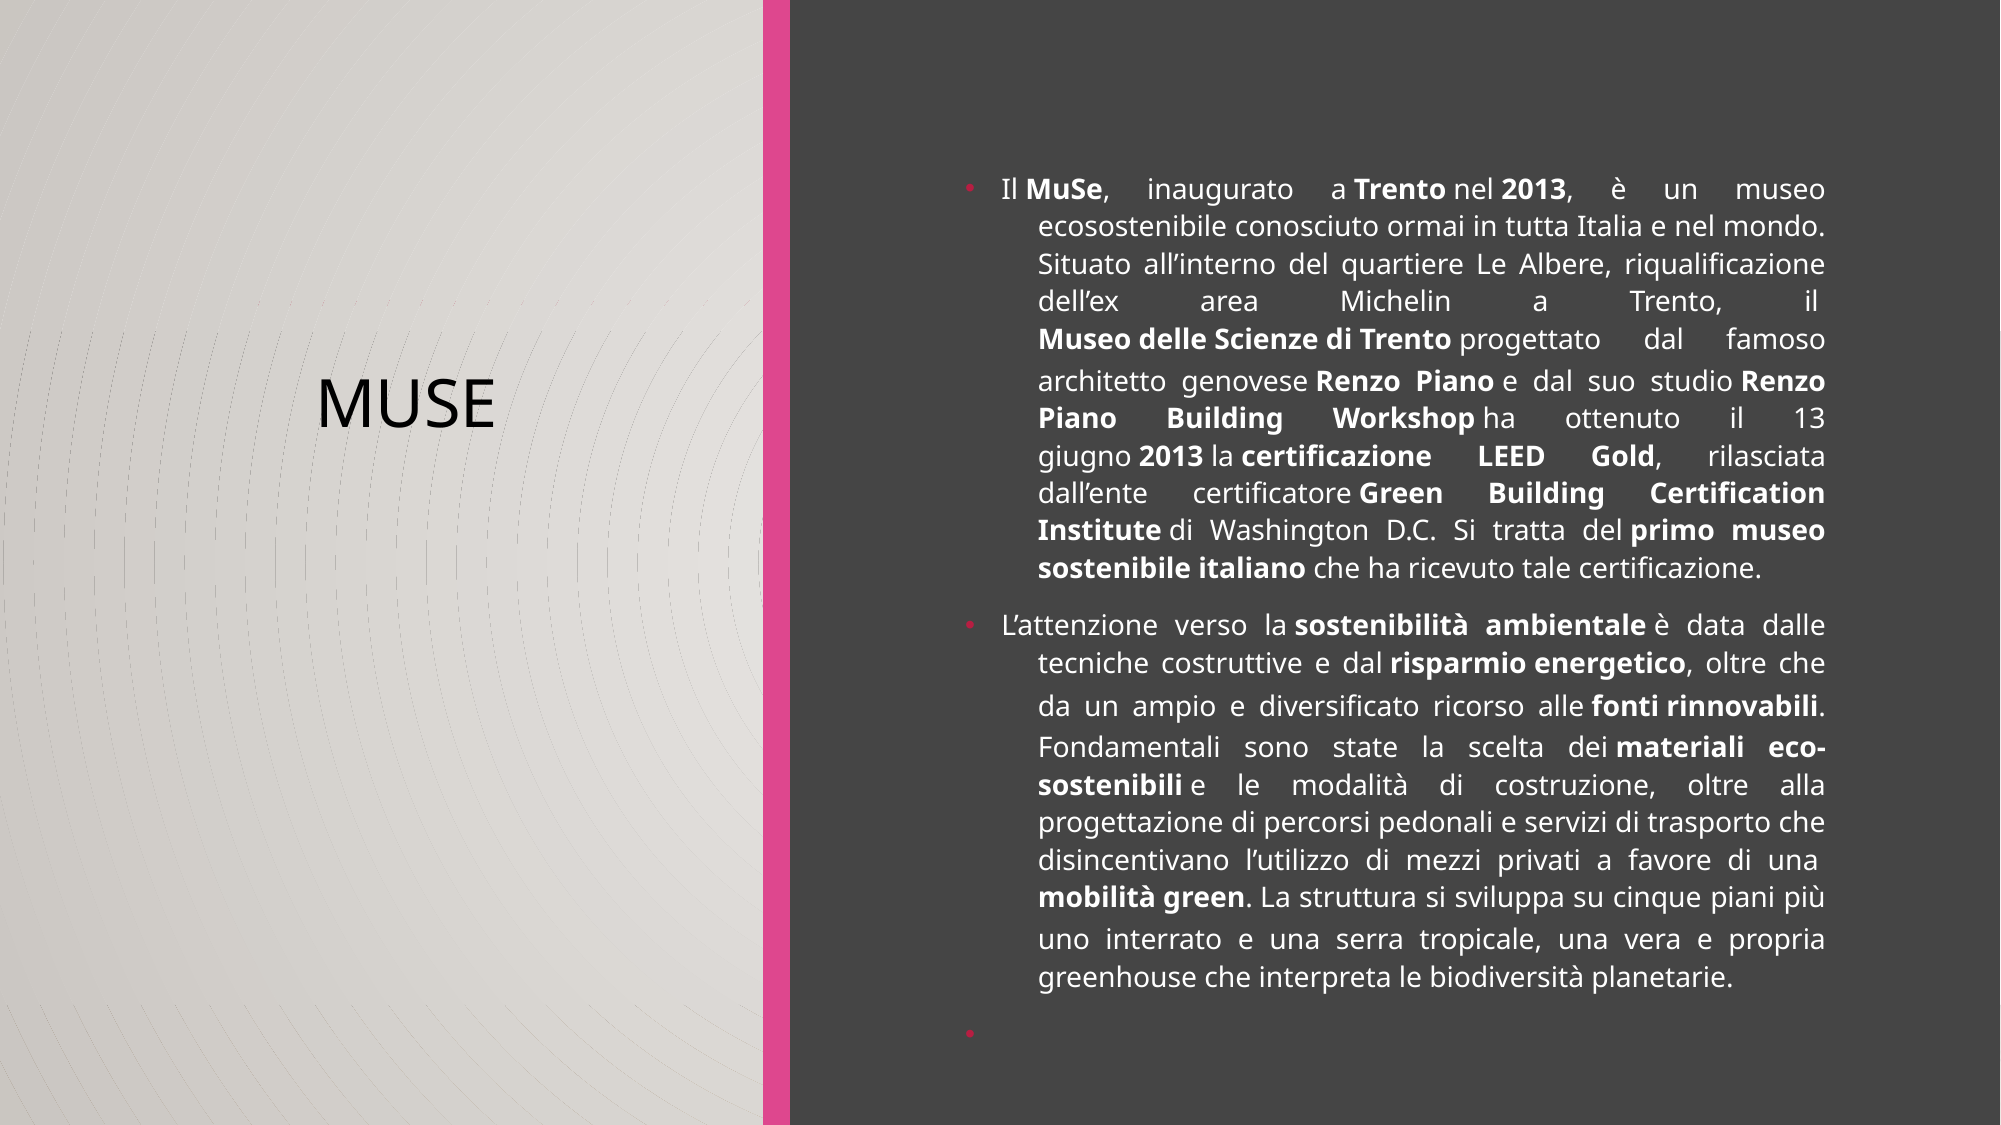

# MUSE
Il MuSe, inaugurato a Trento nel 2013, è un museo ecosostenibile conosciuto ormai in tutta Italia e nel mondo. Situato all’interno del quartiere Le Albere, riqualificazione dell’ex area Michelin a Trento, il Museo delle Scienze di Trento progettato dal famoso architetto genovese Renzo Piano e dal suo studio Renzo Piano Building Workshop ha ottenuto il 13 giugno 2013 la certificazione LEED Gold, rilasciata dall’ente certificatore Green Building Certification Institute di Washington D.C. Si tratta del primo museo sostenibile italiano che ha ricevuto tale certificazione.
L’attenzione verso la sostenibilità ambientale è data dalle tecniche costruttive e dal risparmio energetico, oltre che da un ampio e diversificato ricorso alle fonti rinnovabili. Fondamentali sono state la scelta dei materiali eco-sostenibili e le modalità di costruzione, oltre alla progettazione di percorsi pedonali e servizi di trasporto che disincentivano l’utilizzo di mezzi privati a favore di una mobilità green. La struttura si sviluppa su cinque piani più uno interrato e una serra tropicale, una vera e propria greenhouse che interpreta le biodiversità planetarie.